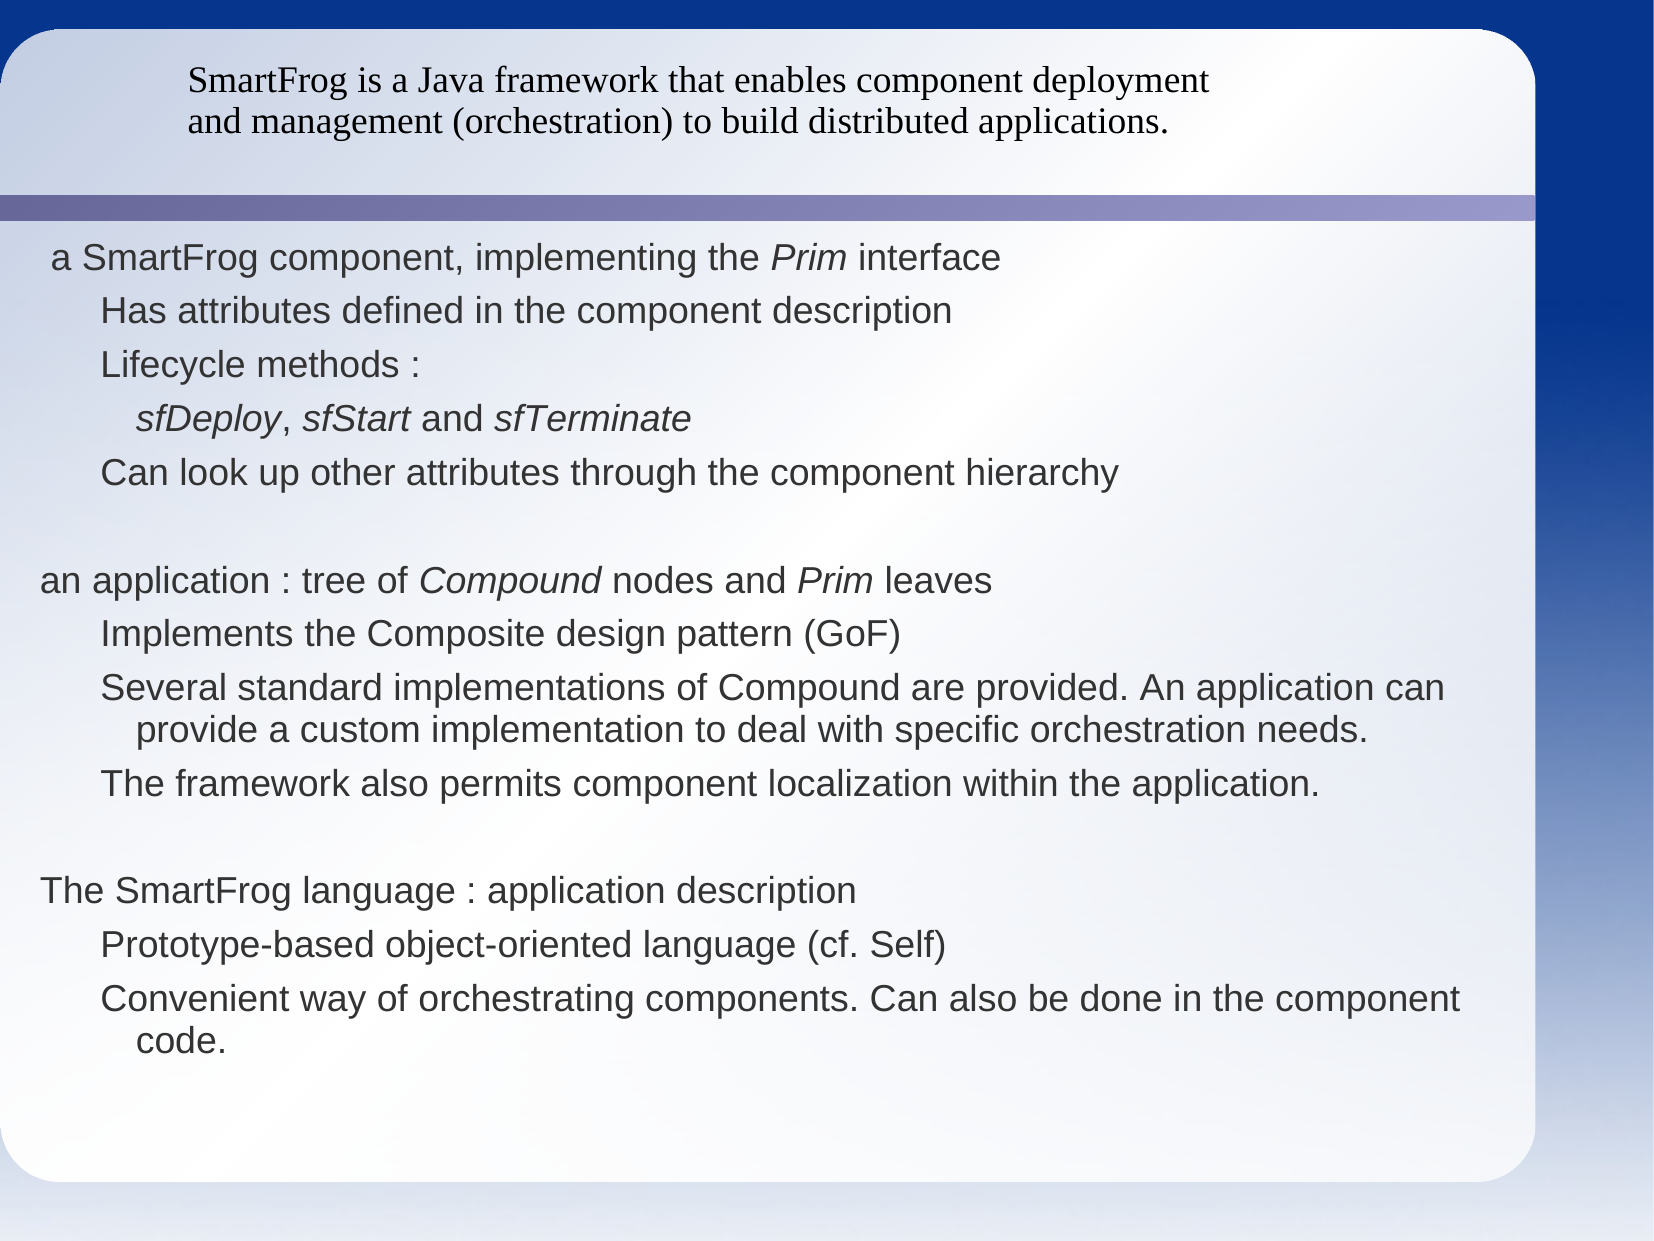

SmartFrog is a Java framework that enables component deployment and management (orchestration) to build distributed applications.
# a SmartFrog component, implementing the Prim interface
Has attributes defined in the component description
Lifecycle methods :
sfDeploy, sfStart and sfTerminate
Can look up other attributes through the component hierarchy
 an application : tree of Compound nodes and Prim leaves
Implements the Composite design pattern (GoF)
Several standard implementations of Compound are provided. An application can provide a custom implementation to deal with specific orchestration needs.
The framework also permits component localization within the application.
 The SmartFrog language : application description
Prototype-based object-oriented language (cf. Self)
Convenient way of orchestrating components. Can also be done in the component code.